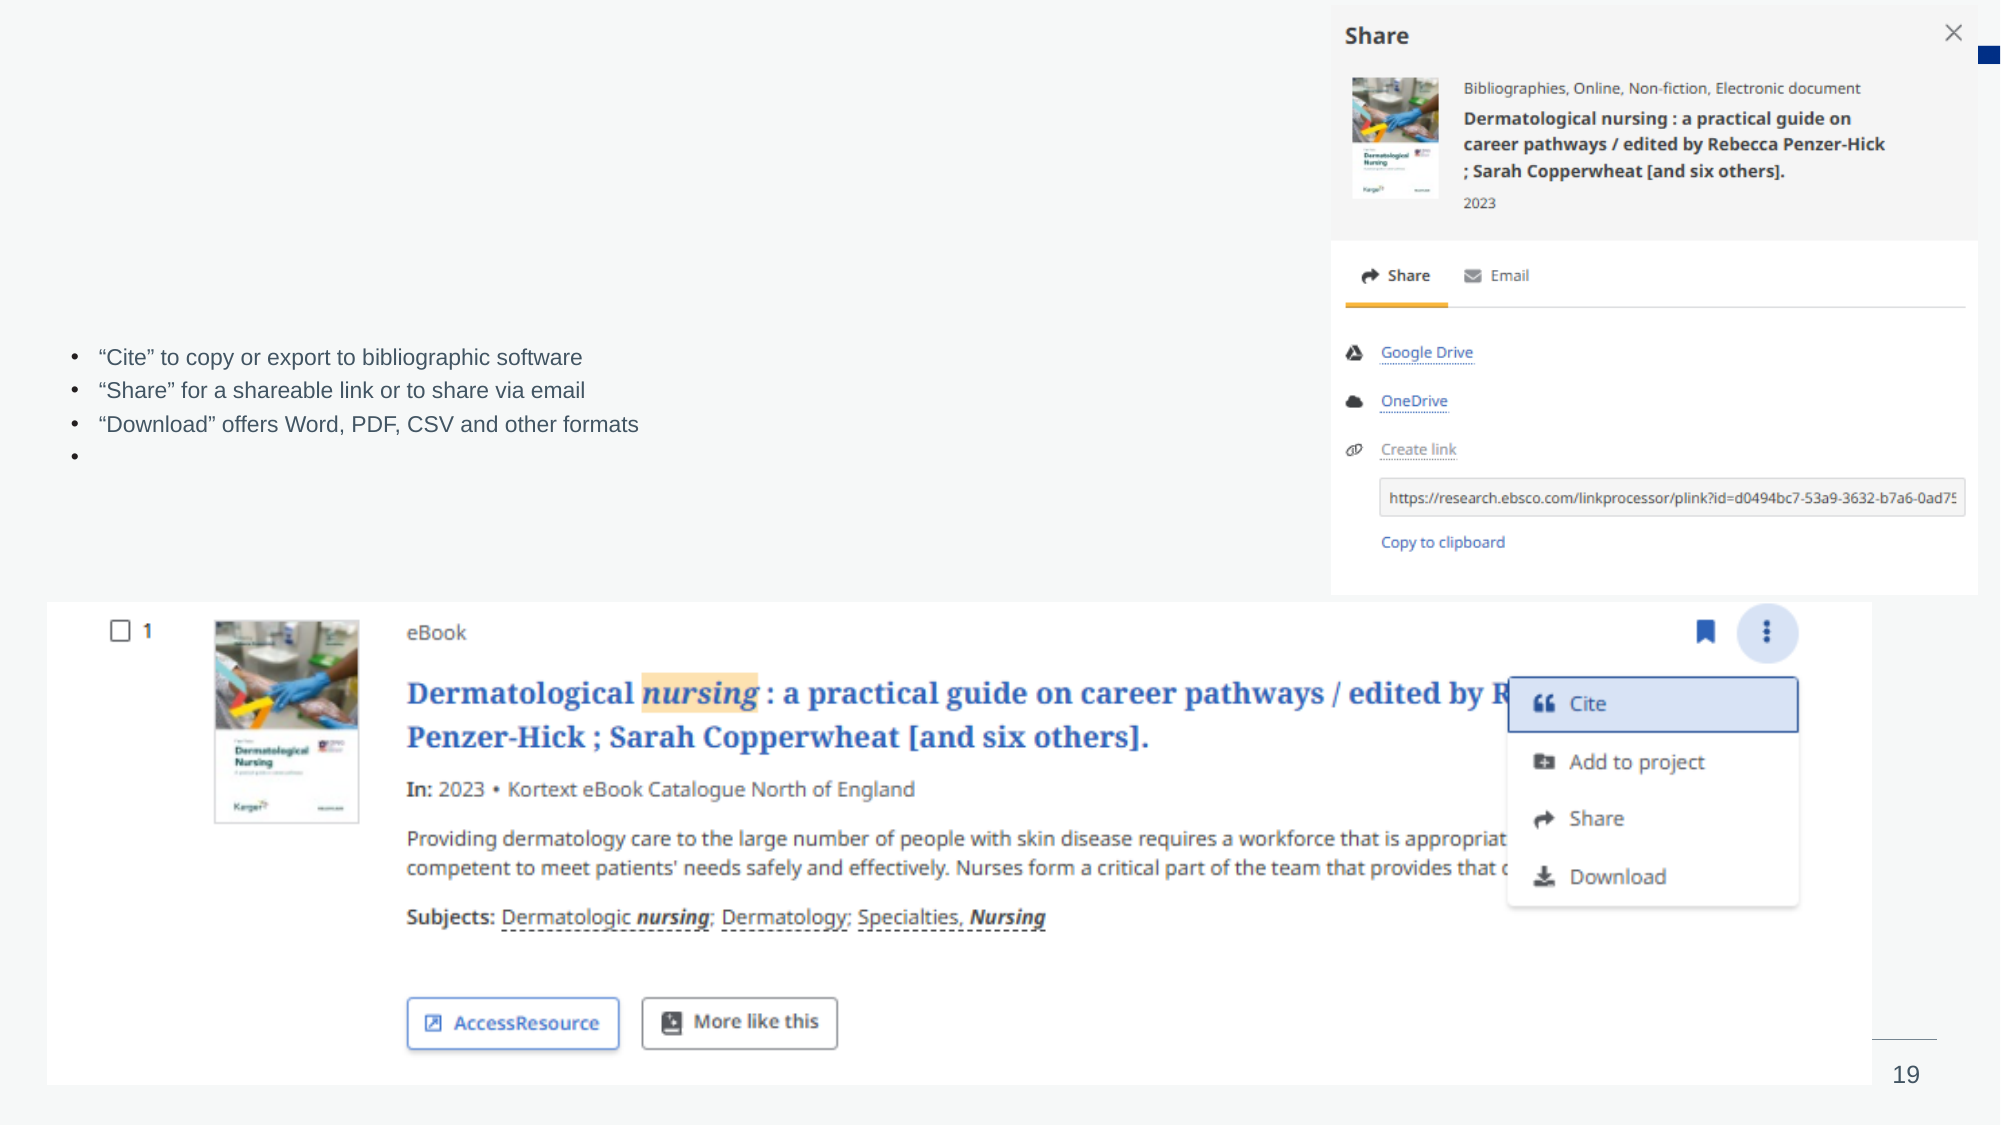

“Cite” to copy or export to bibliographic software
“Share” for a shareable link or to share via email
“Download” offers Word, PDF, CSV and other formats
# Results on the Hub – tips